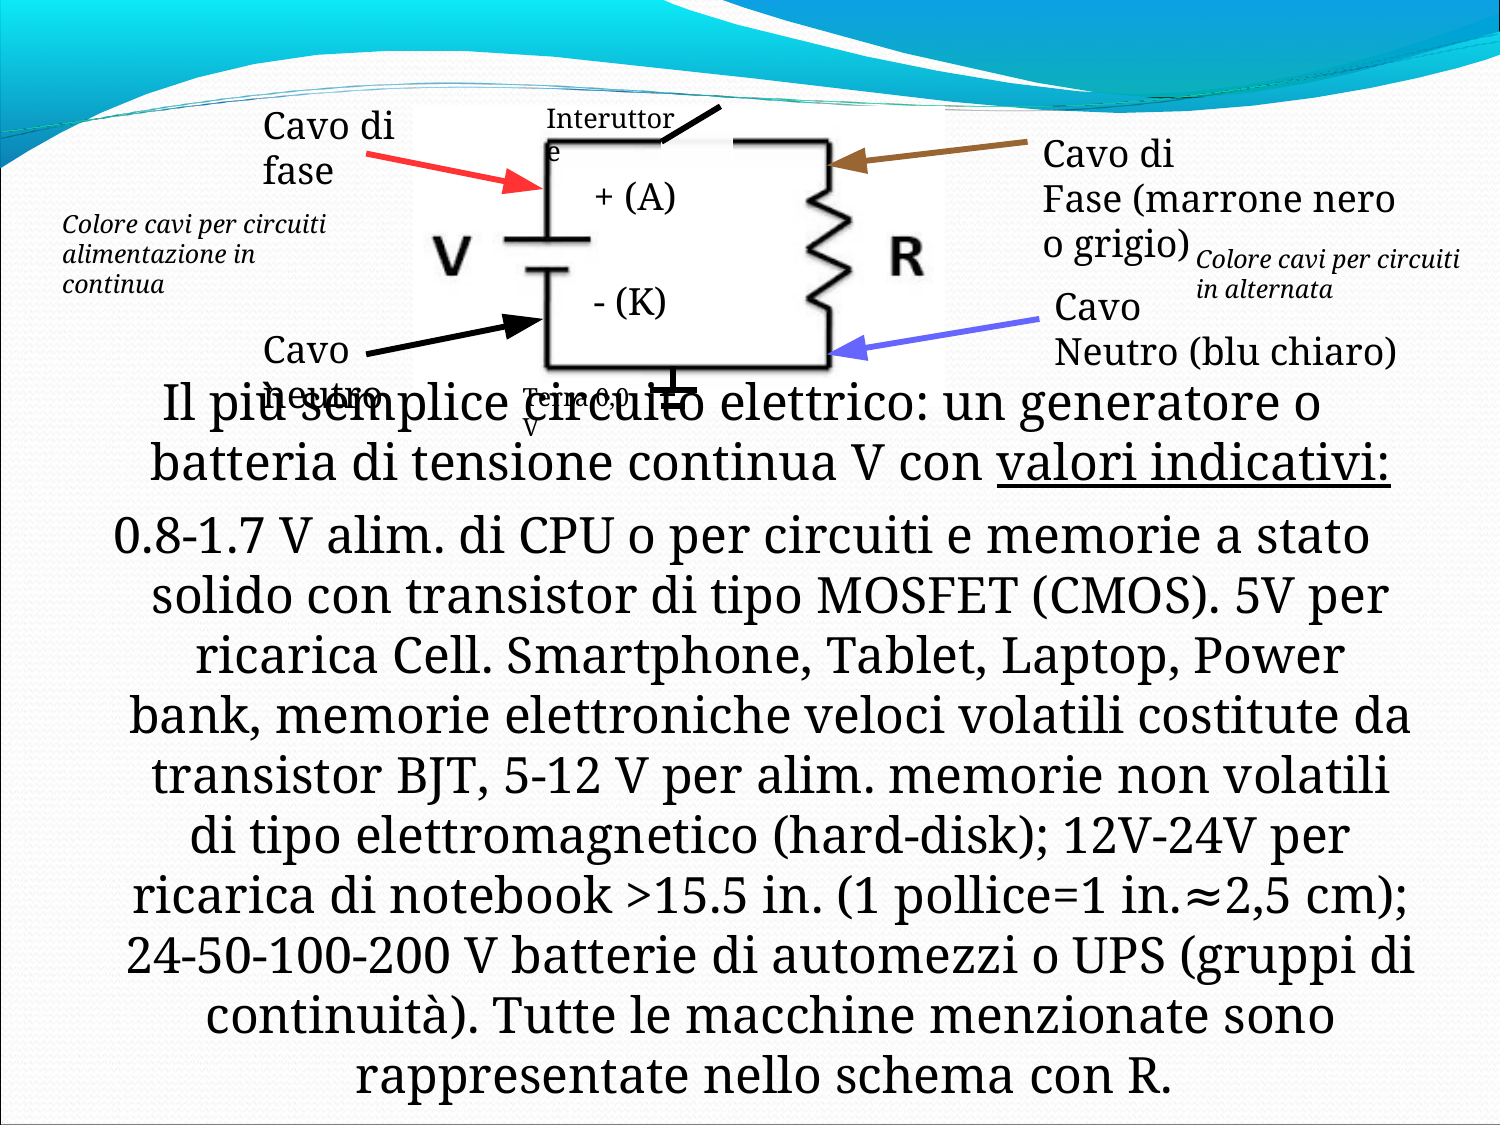

# Il più semplice circuito elettrico: un generatore o batteria di tensione continua V con valori indicativi:
0.8-1.7 V alim. di CPU o per circuiti e memorie a stato solido con transistor di tipo MOSFET (CMOS). 5V per ricarica Cell. Smartphone, Tablet, Laptop, Power bank, memorie elettroniche veloci volatili costitute da transistor BJT, 5-12 V per alim. memorie non volatili di tipo elettromagnetico (hard-disk); 12V-24V per ricarica di notebook >15.5 in. (1 pollice=1 in.≈2,5 cm); 24-50-100-200 V batterie di automezzi o UPS (gruppi di continuità). Tutte le macchine menzionate sono rappresentate nello schema con R.
Interuttore
Cavo di
fase
Cavo di
Fase (marrone nero o grigio)
+ (A)
Colore cavi per circuiti alimentazione in continua
Colore cavi per circuiti in alternata
- (K)
Cavo
Neutro (blu chiaro)
Cavo
neutro
Terra 0,0 V